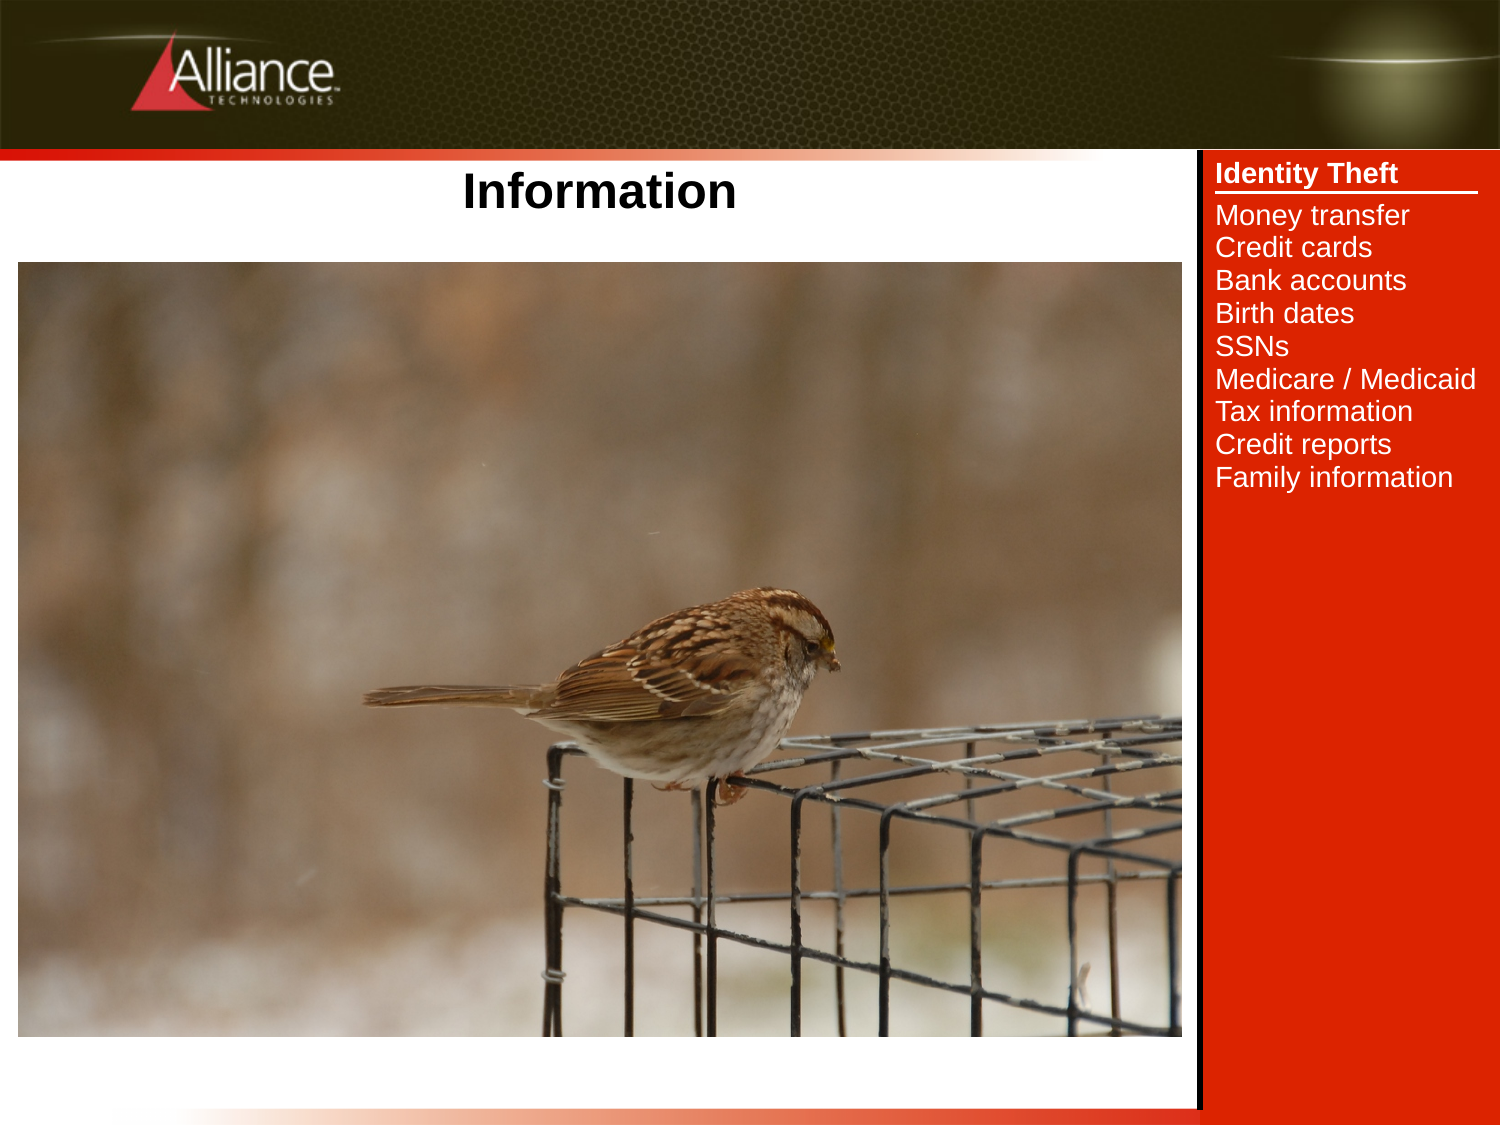

Identity Theft
Information
Money transfer
Credit cards
Bank accounts
Birth dates
SSNs
Medicare / Medicaid
Tax information
Credit reports
Family information